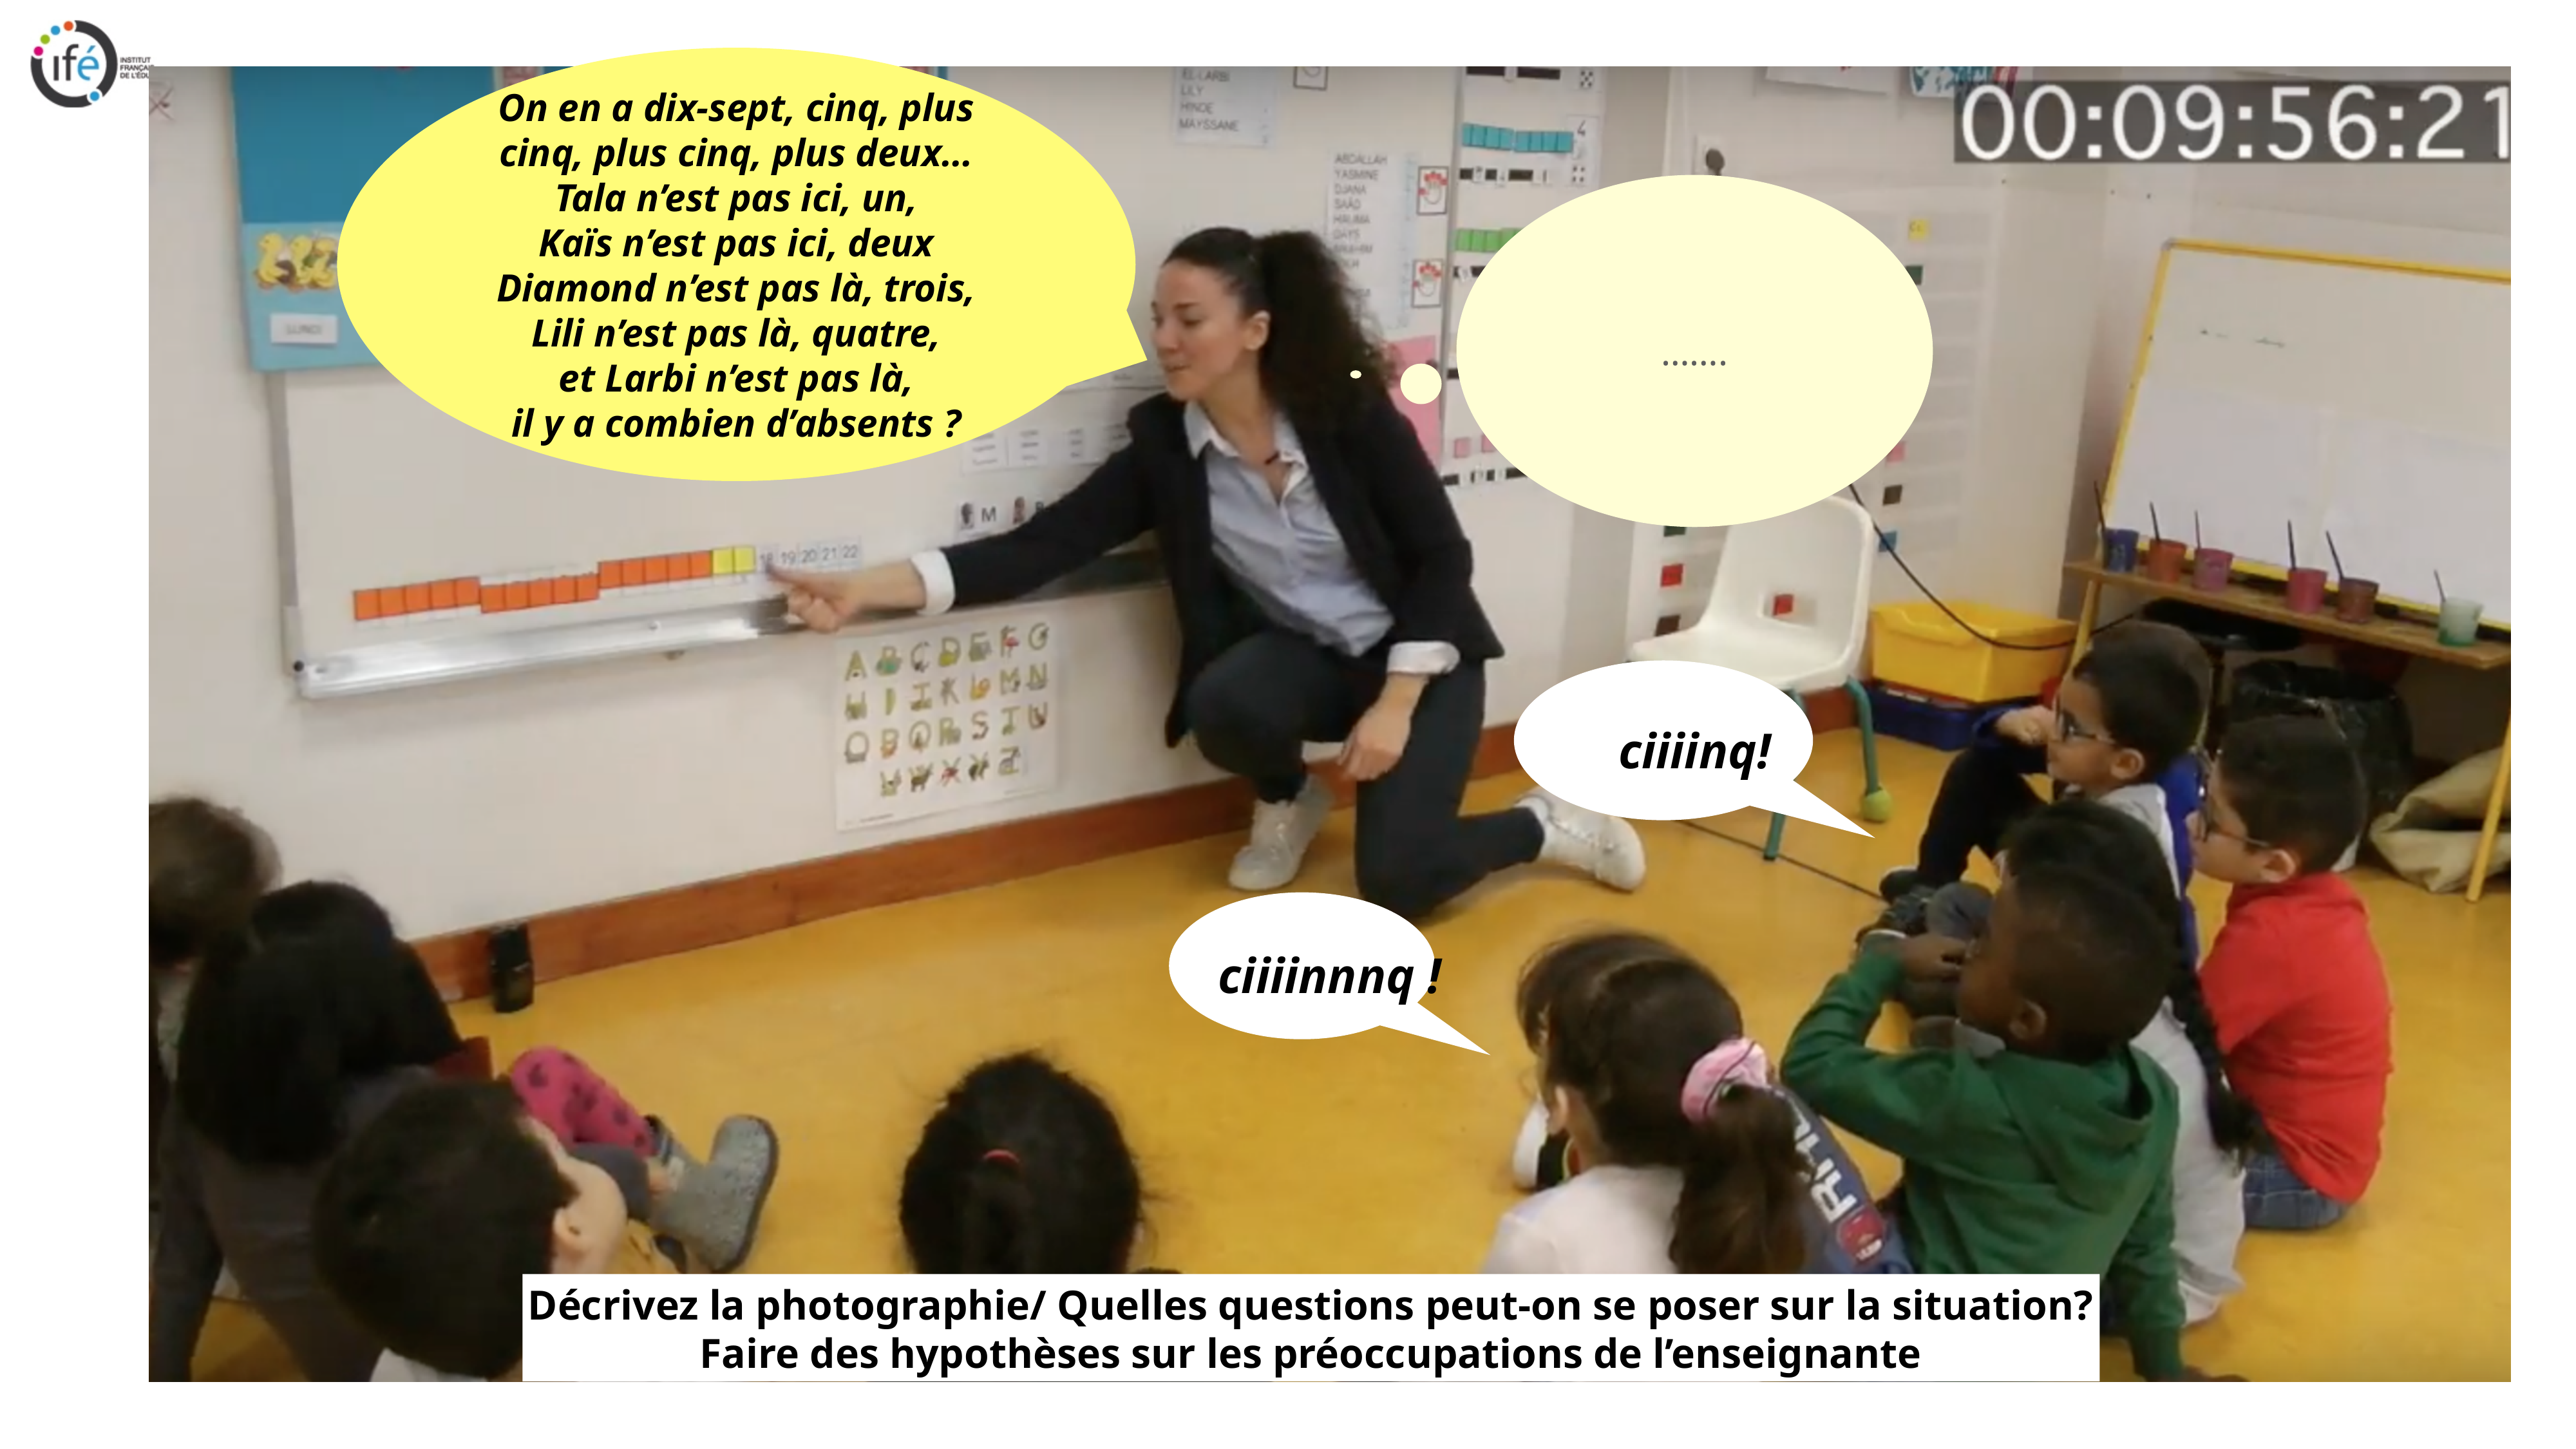

On en a dix-sept, cinq, plus cinq, plus cinq, plus deux…
Tala n’est pas ici, un,
Kaïs n’est pas ici, deux
Diamond n’est pas là, trois,
Lili n’est pas là, quatre,
et Larbi n’est pas là,
il y a combien d’absents ?
…….
ciiiinq!
ciiiinnnq !
Décrivez la photographie/ Quelles questions peut-on se poser sur la situation?
Faire des hypothèses sur les préoccupations de l’enseignante